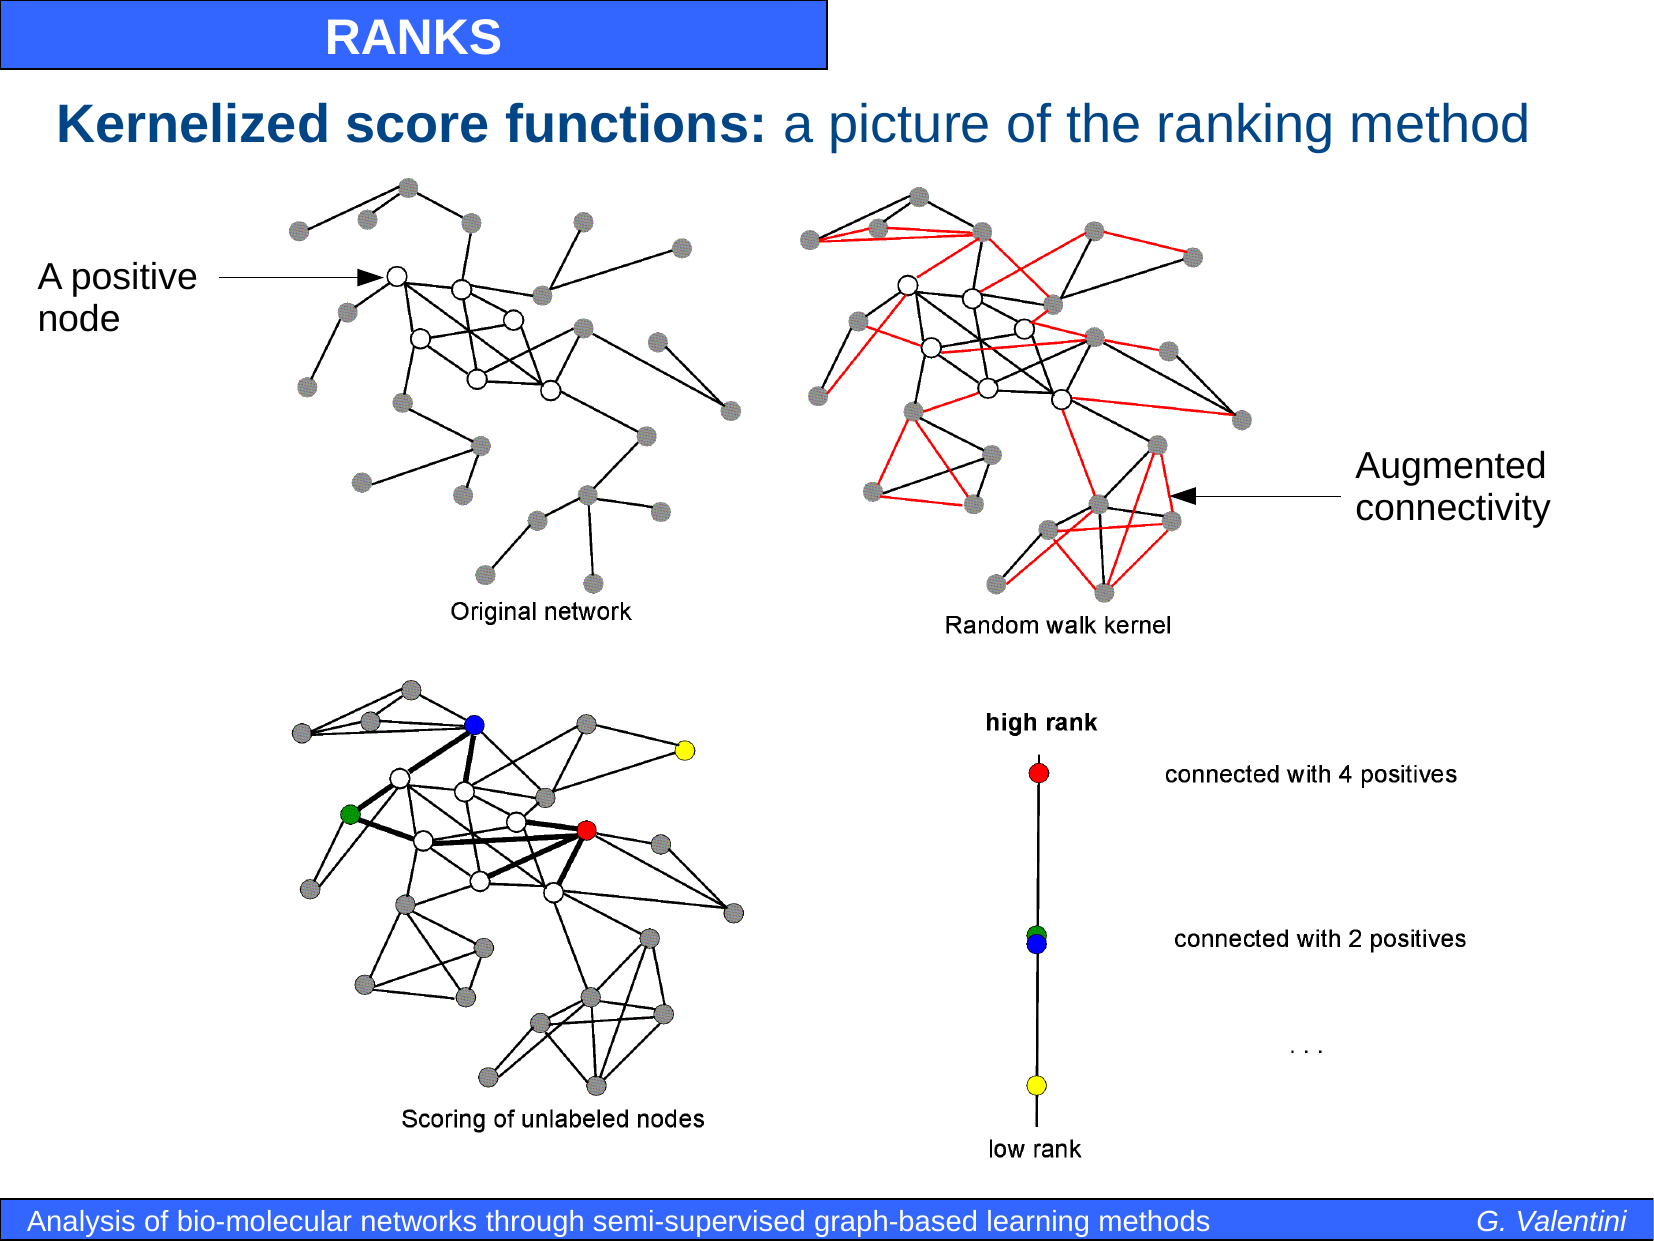

RANKS
Kernelized score functions: a picture of the ranking method
A positive
node
Augmented
connectivity
Analysis of bio-molecular networks through semi-supervised graph-based learning methods G. Valentini